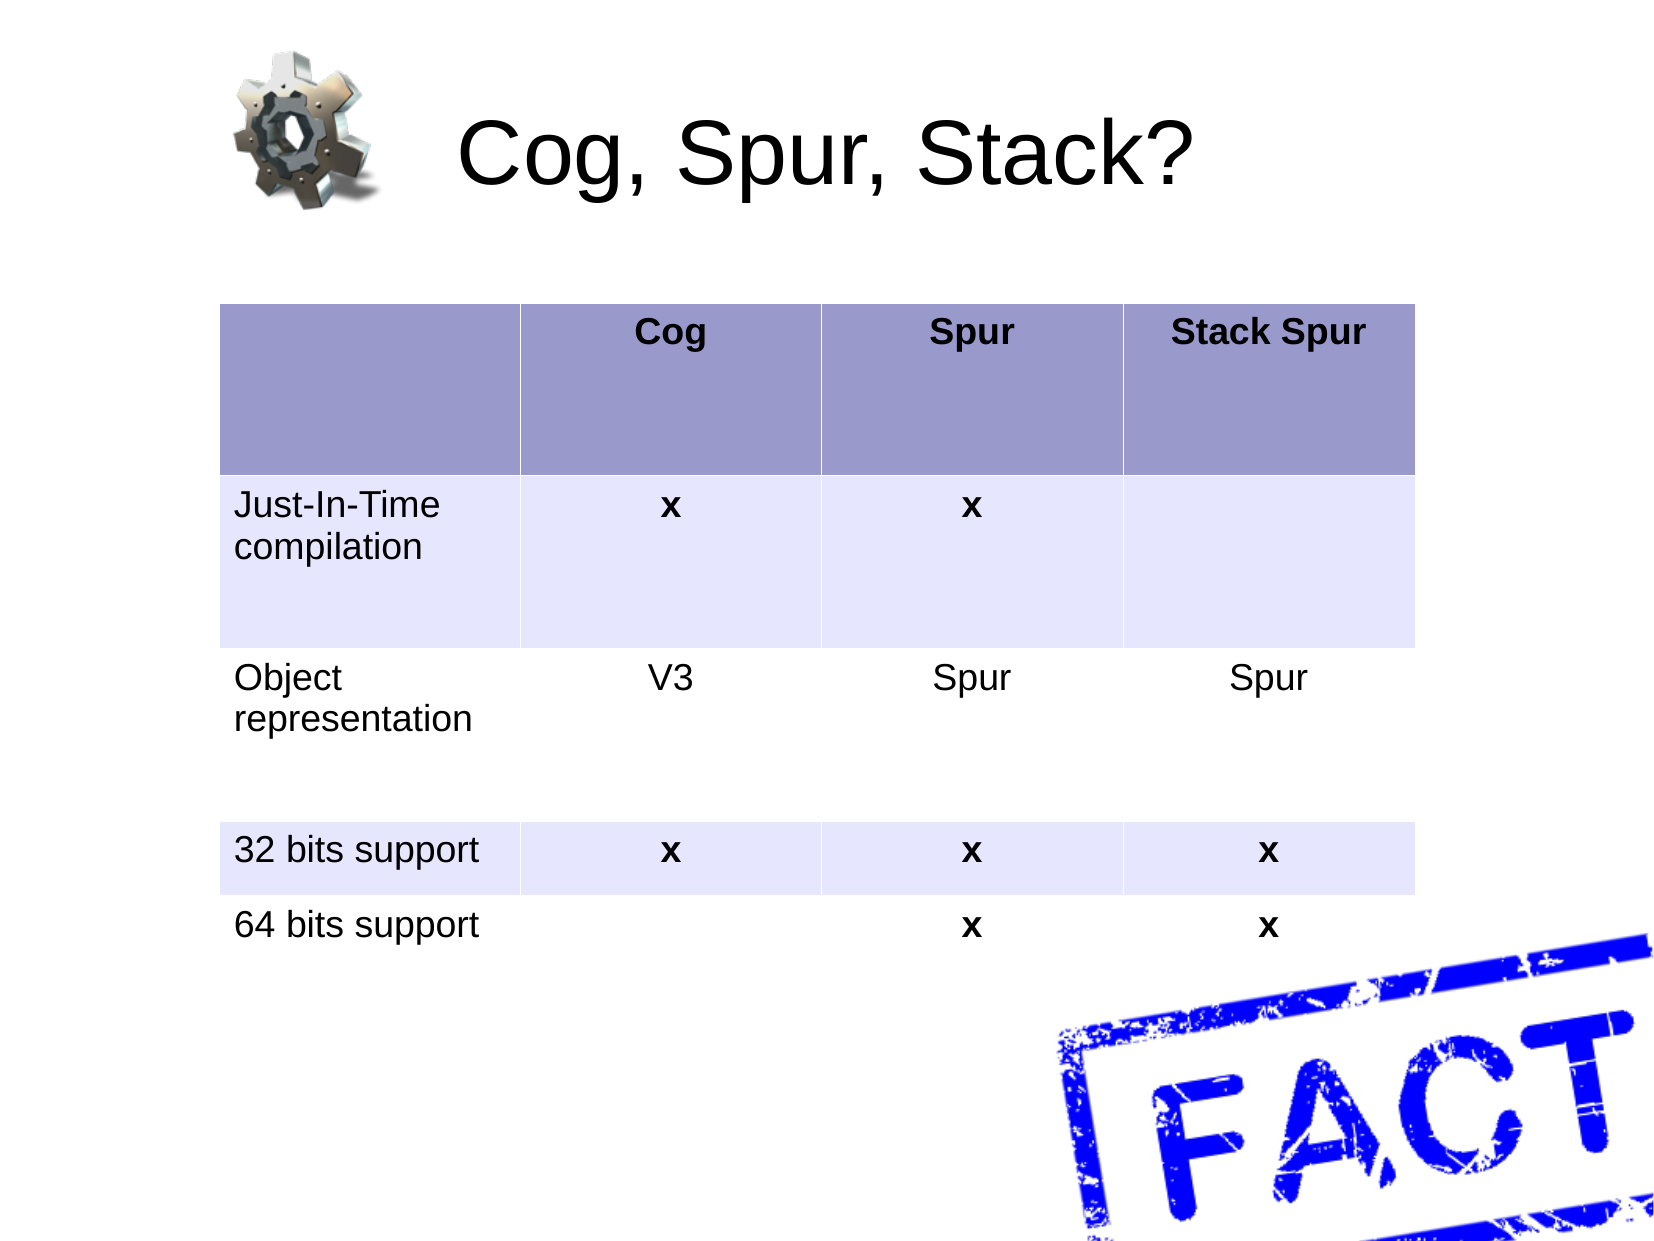

# Cog, Spur, Stack?
| | Cog | Spur | Stack Spur |
| --- | --- | --- | --- |
| Just-In-Time compilation | x | x | |
| Object representation | V3 | Spur | Spur |
| 32 bits support | x | x | x |
| 64 bits support | | x | x |